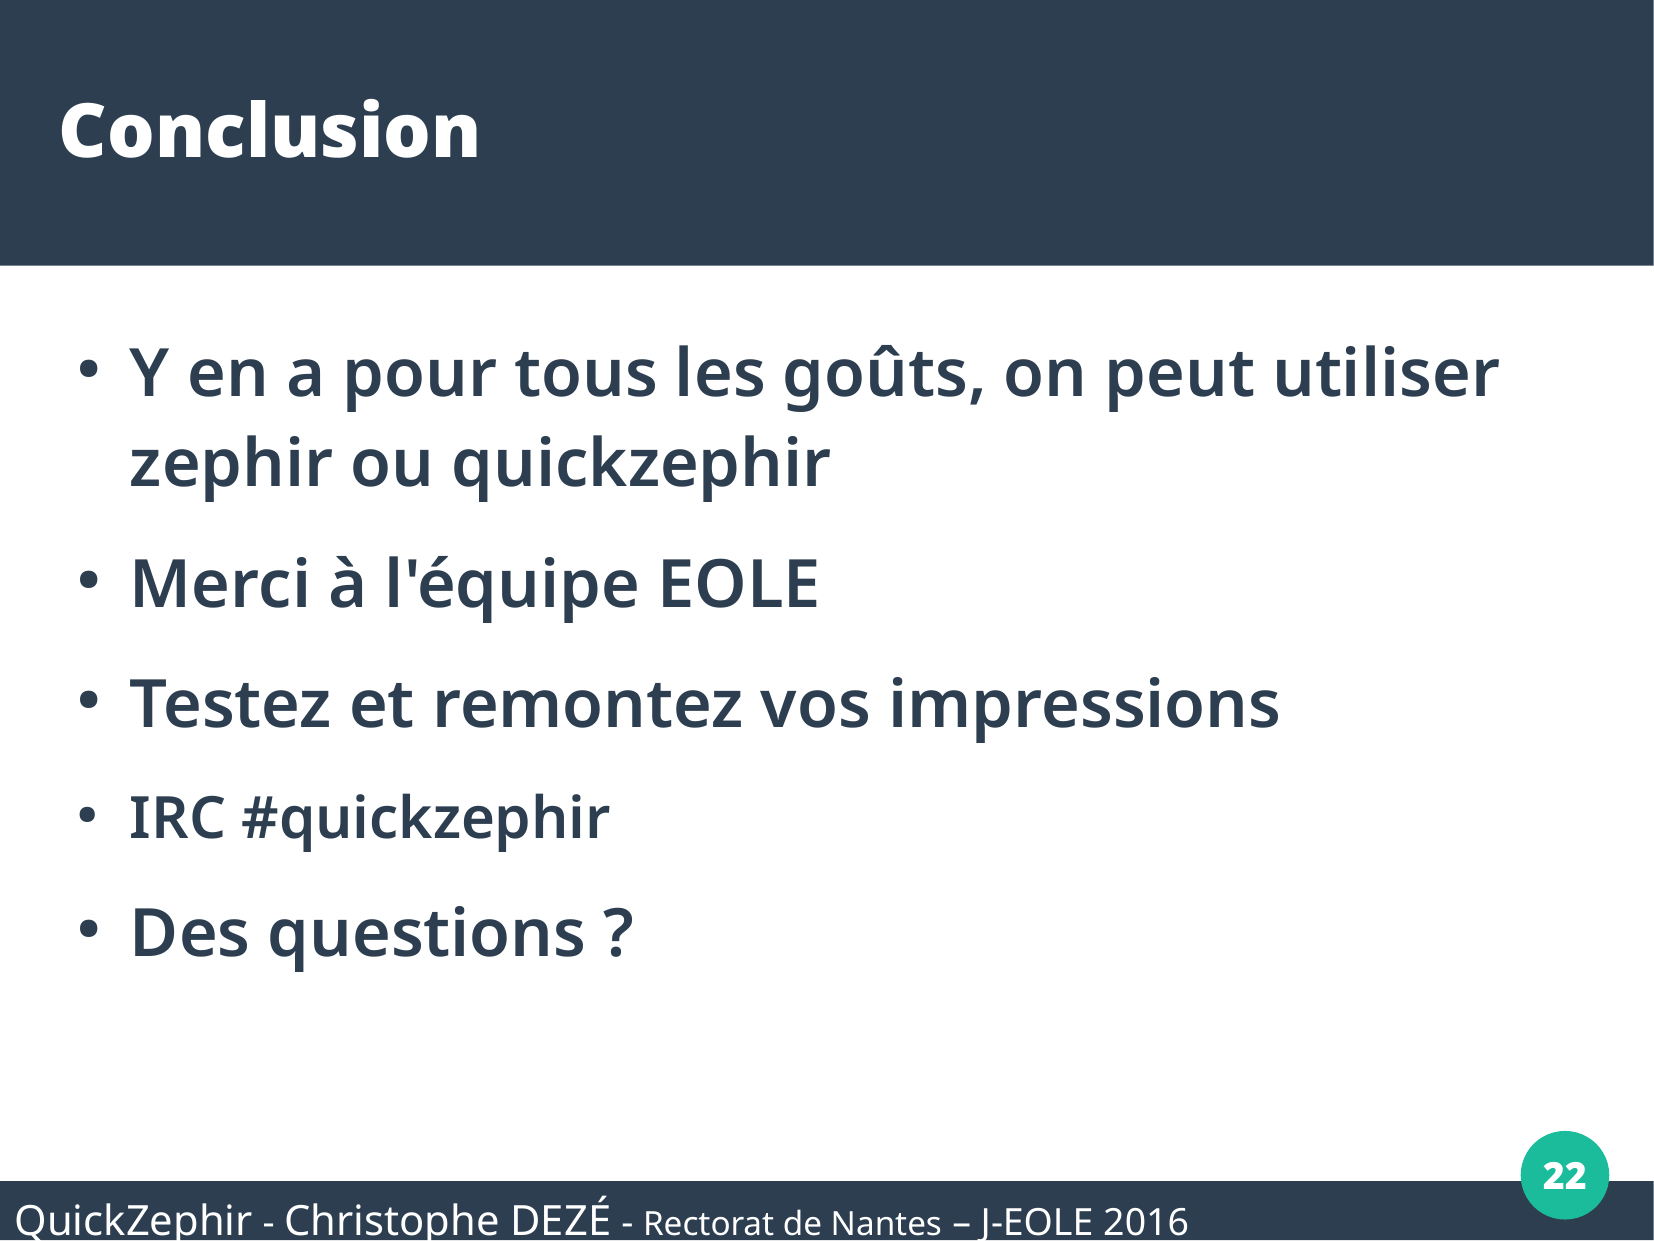

# Conclusion
Y en a pour tous les goûts, on peut utiliser zephir ou quickzephir
Merci à l'équipe EOLE
Testez et remontez vos impressions
IRC #quickzephir
Des questions ?
22